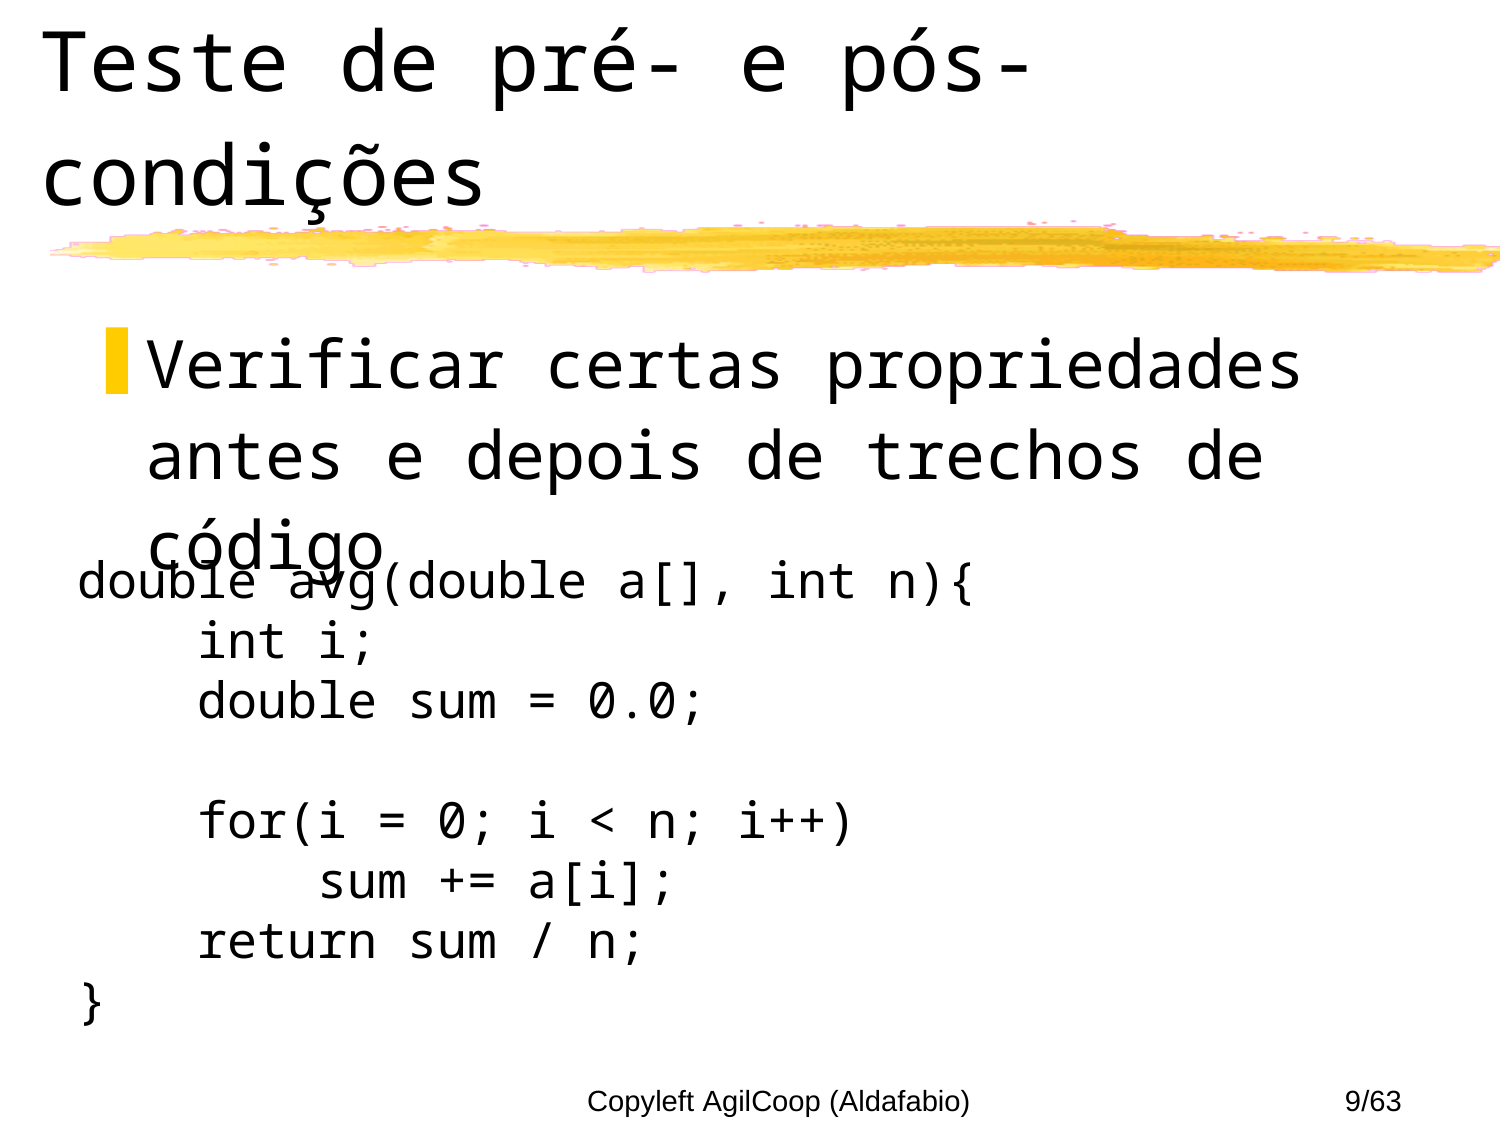

# Teste de pré- e pós-condições
Verificar certas propriedades antes e depois de trechos de código
double avg(double a[], int n){
 int i;
 double sum = 0.0;
 for(i = 0; i < n; i++)
	 sum += a[i];
 return sum / n;
}
9